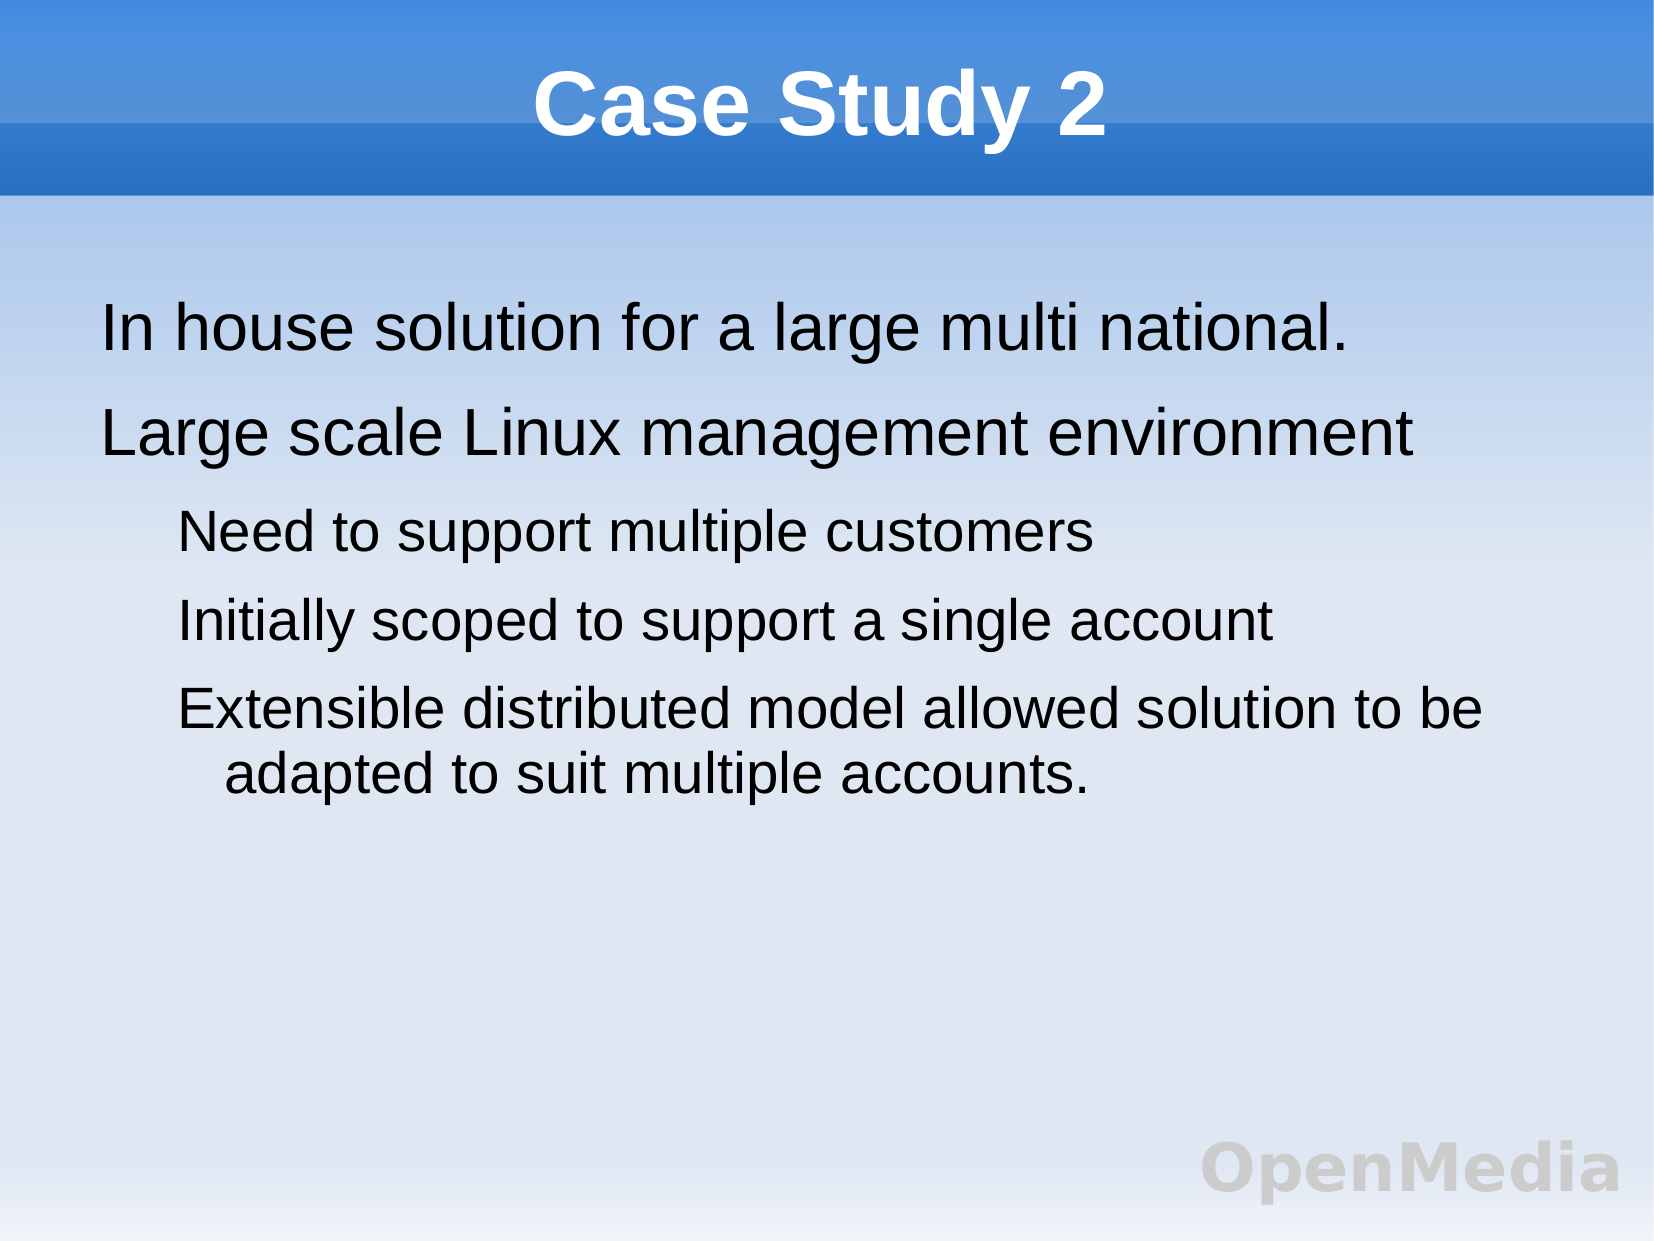

# Case Study 2
In house solution for a large multi national.
Large scale Linux management environment
Need to support multiple customers
Initially scoped to support a single account
Extensible distributed model allowed solution to be adapted to suit multiple accounts.
30